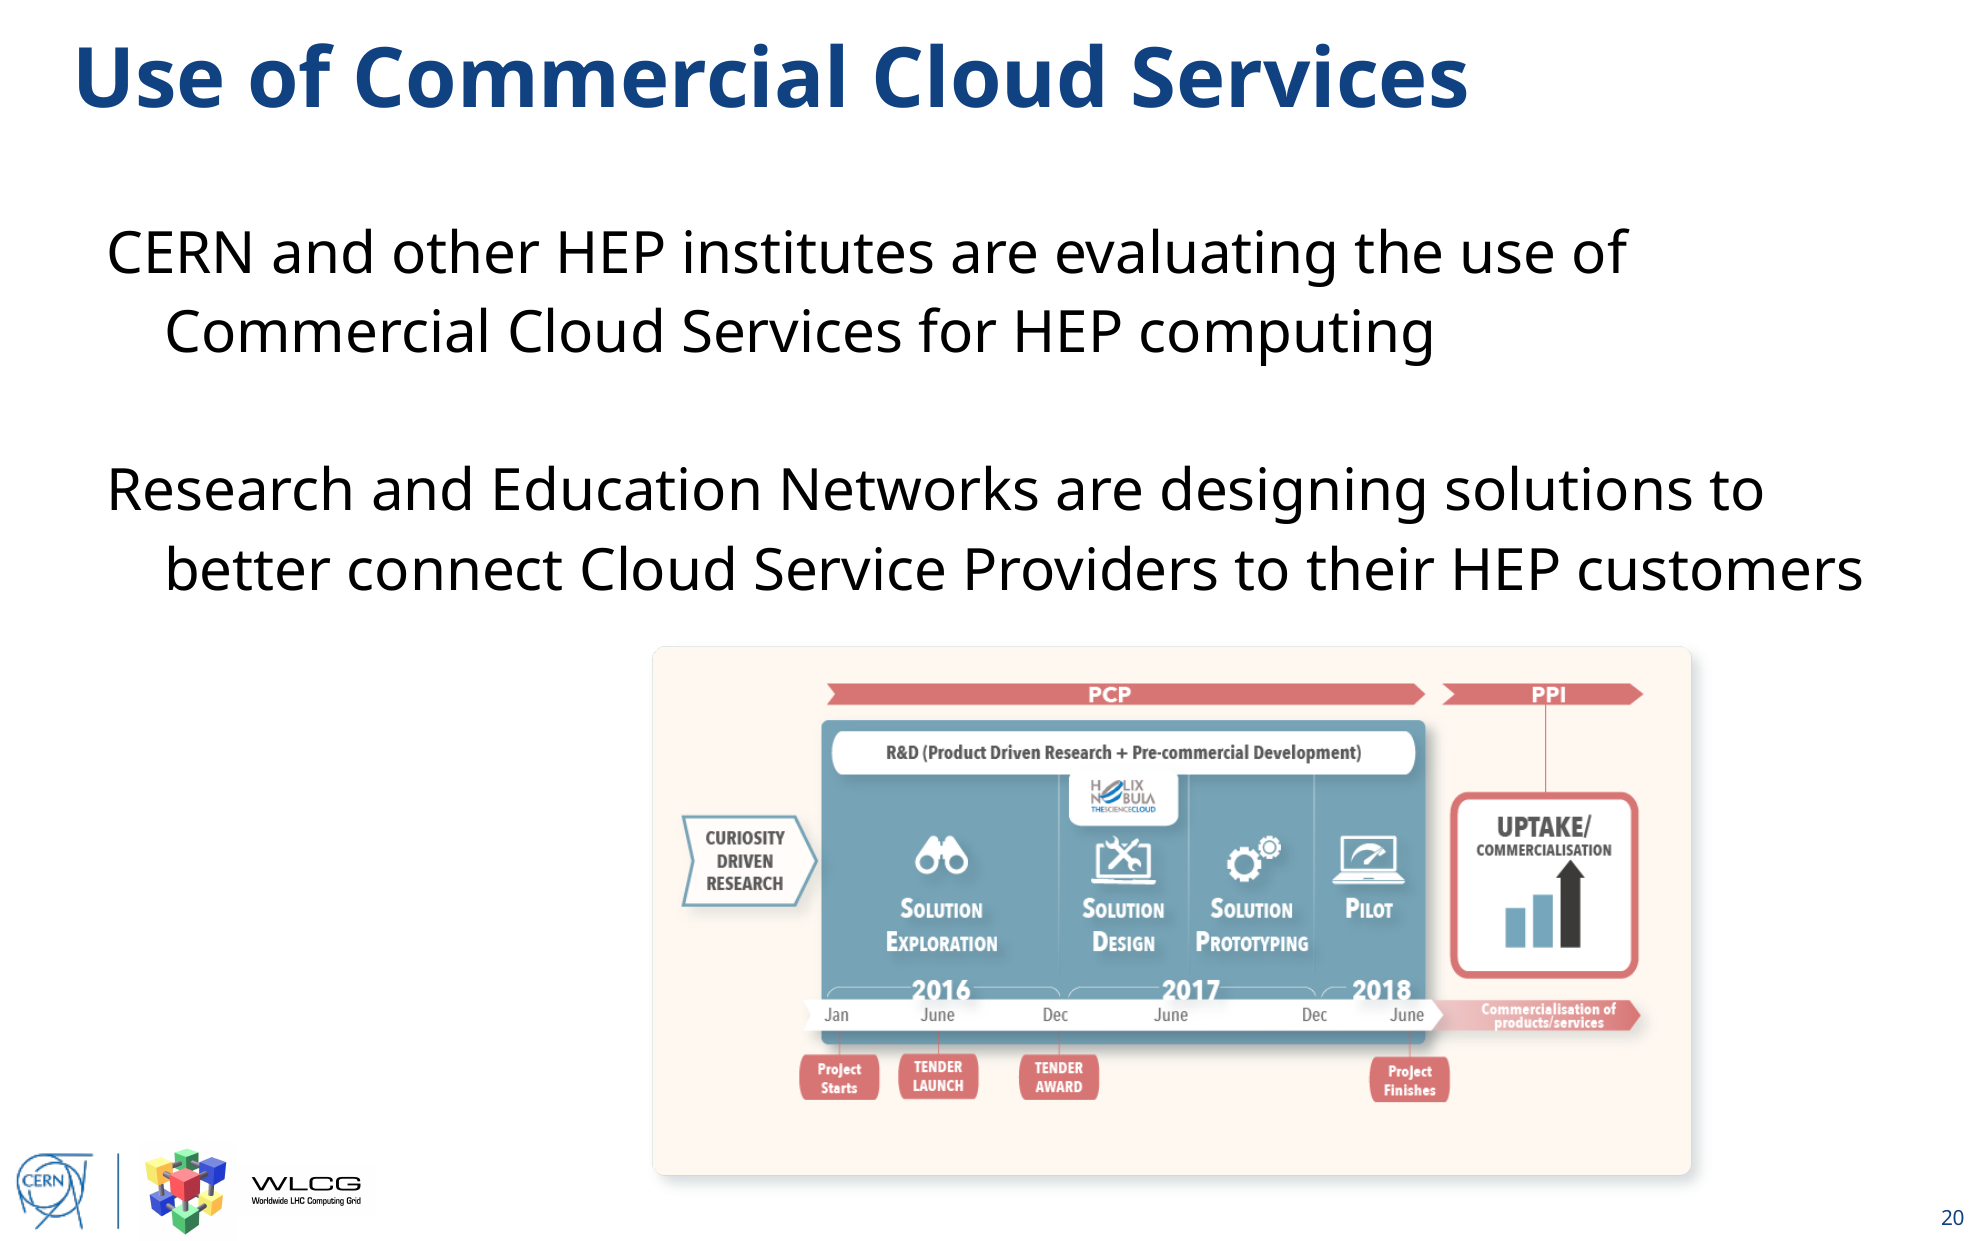

# Use of Commercial Cloud Services
CERN and other HEP institutes are evaluating the use of Commercial Cloud Services for HEP computing
Research and Education Networks are designing solutions to better connect Cloud Service Providers to their HEP customers